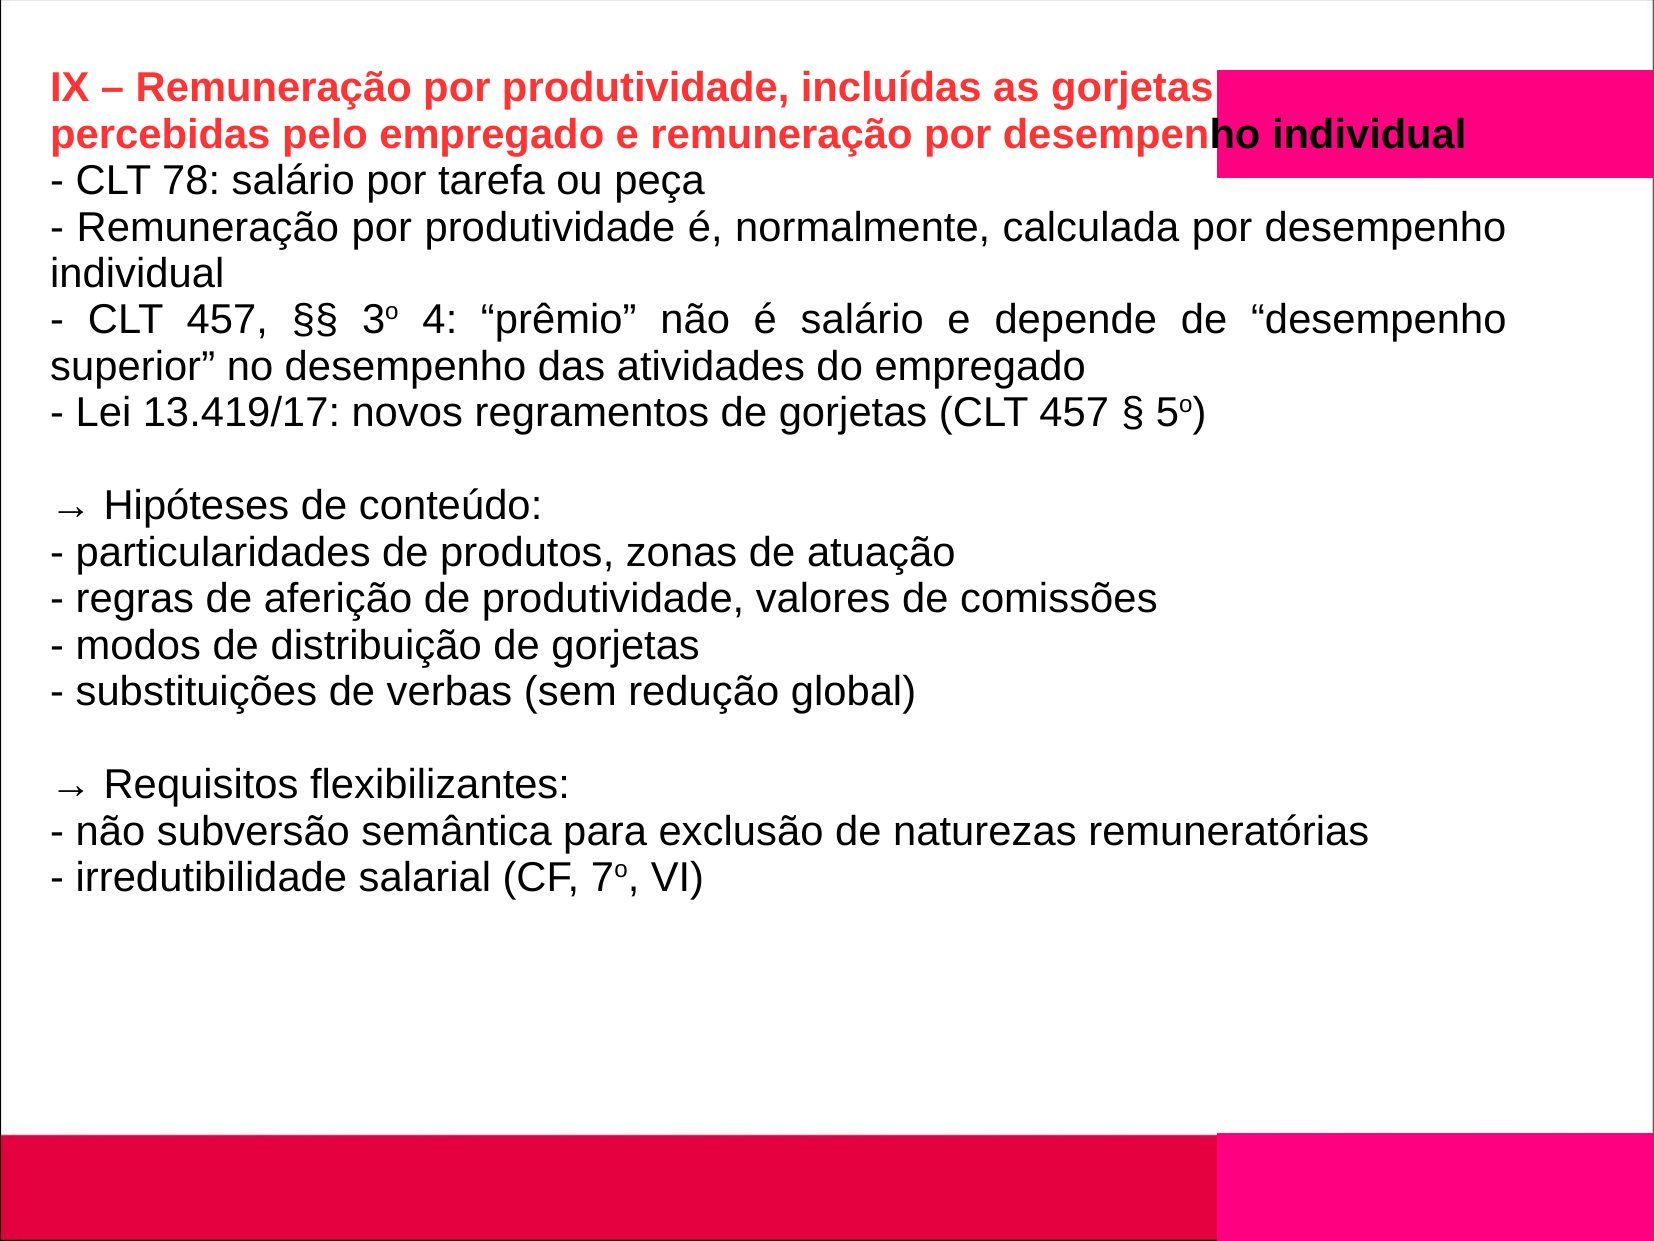

IX – Remuneração por produtividade, incluídas as gorjetas
percebidas pelo empregado e remuneração por desempenho individual
- CLT 78: salário por tarefa ou peça
- Remuneração por produtividade é, normalmente, calculada por desempenho individual
- CLT 457, §§ 3o 4: “prêmio” não é salário e depende de “desempenho superior” no desempenho das atividades do empregado
- Lei 13.419/17: novos regramentos de gorjetas (CLT 457 § 5o)
→ Hipóteses de conteúdo:
- particularidades de produtos, zonas de atuação
- regras de aferição de produtividade, valores de comissões
- modos de distribuição de gorjetas
- substituições de verbas (sem redução global)
→ Requisitos flexibilizantes:
- não subversão semântica para exclusão de naturezas remuneratórias
- irredutibilidade salarial (CF, 7o, VI)